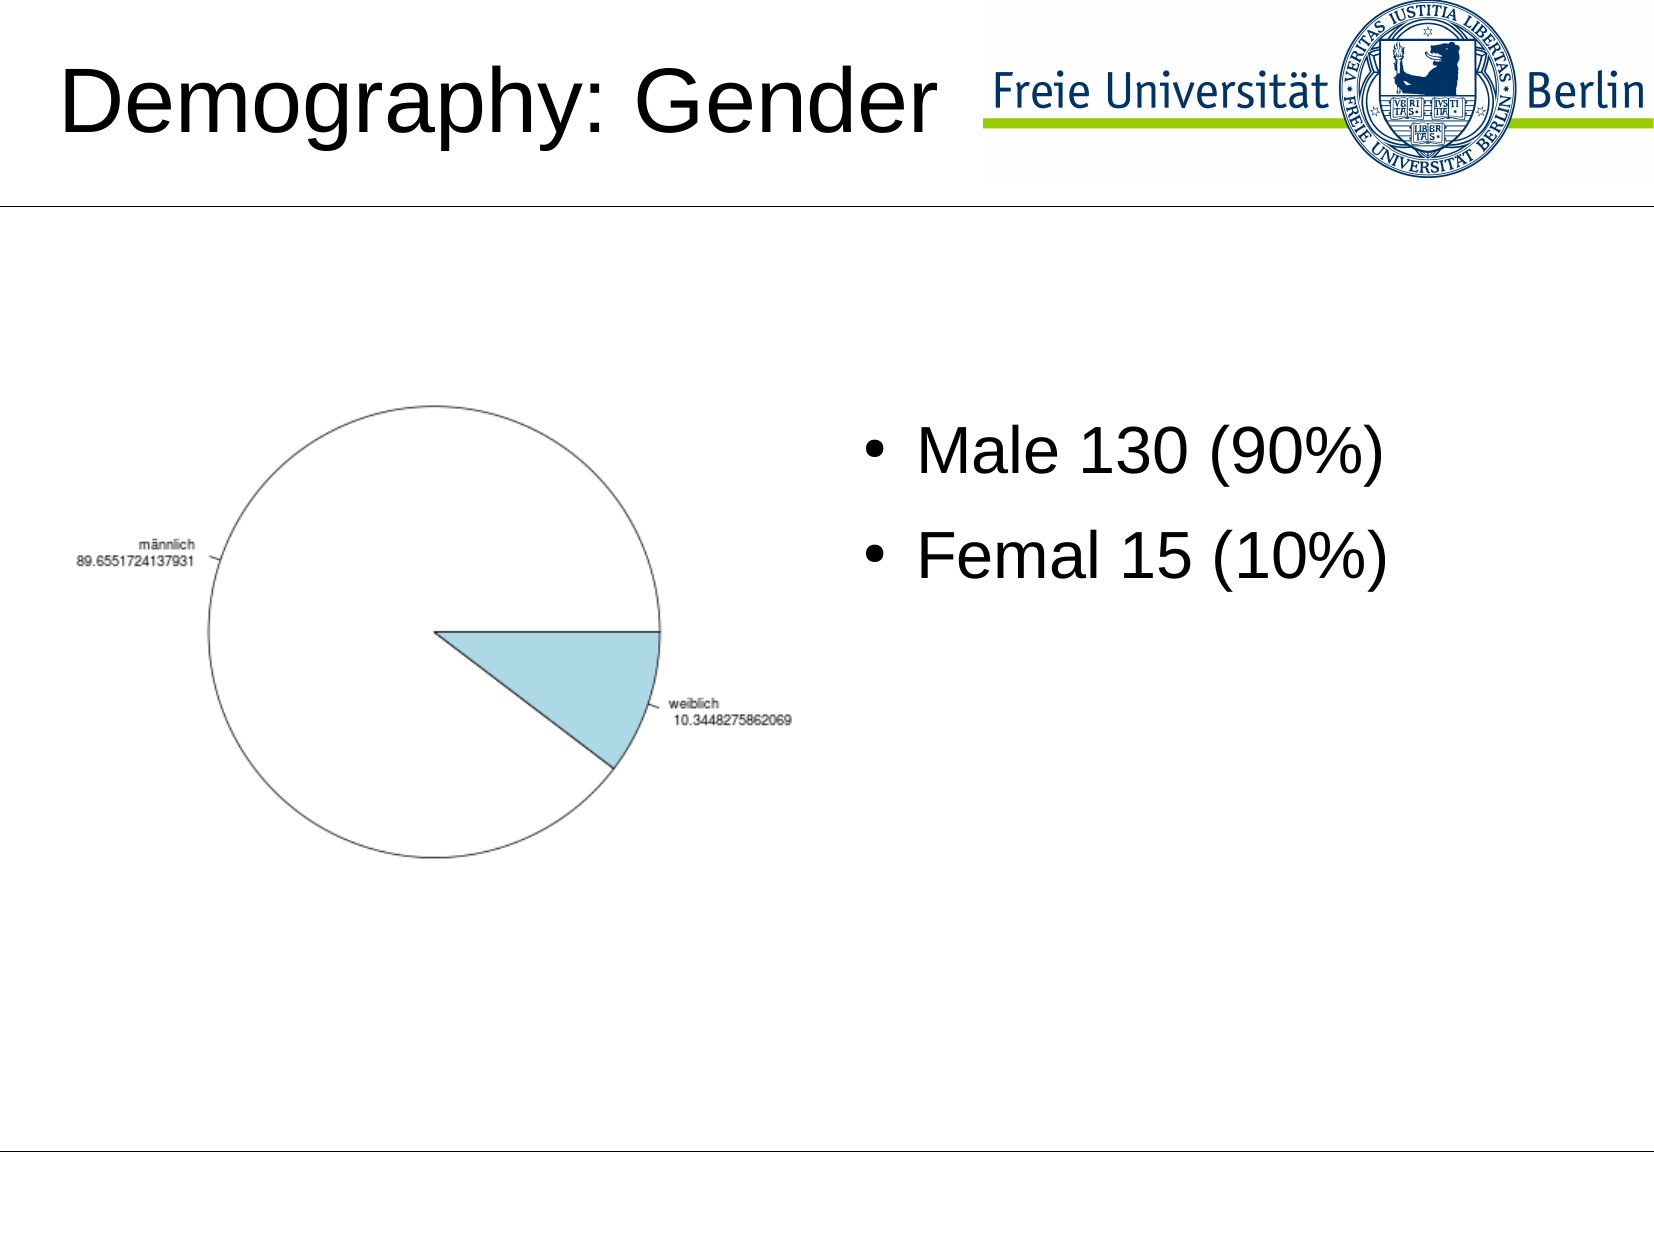

# Demography: Gender
Male 130 (90%)
Femal 15 (10%)